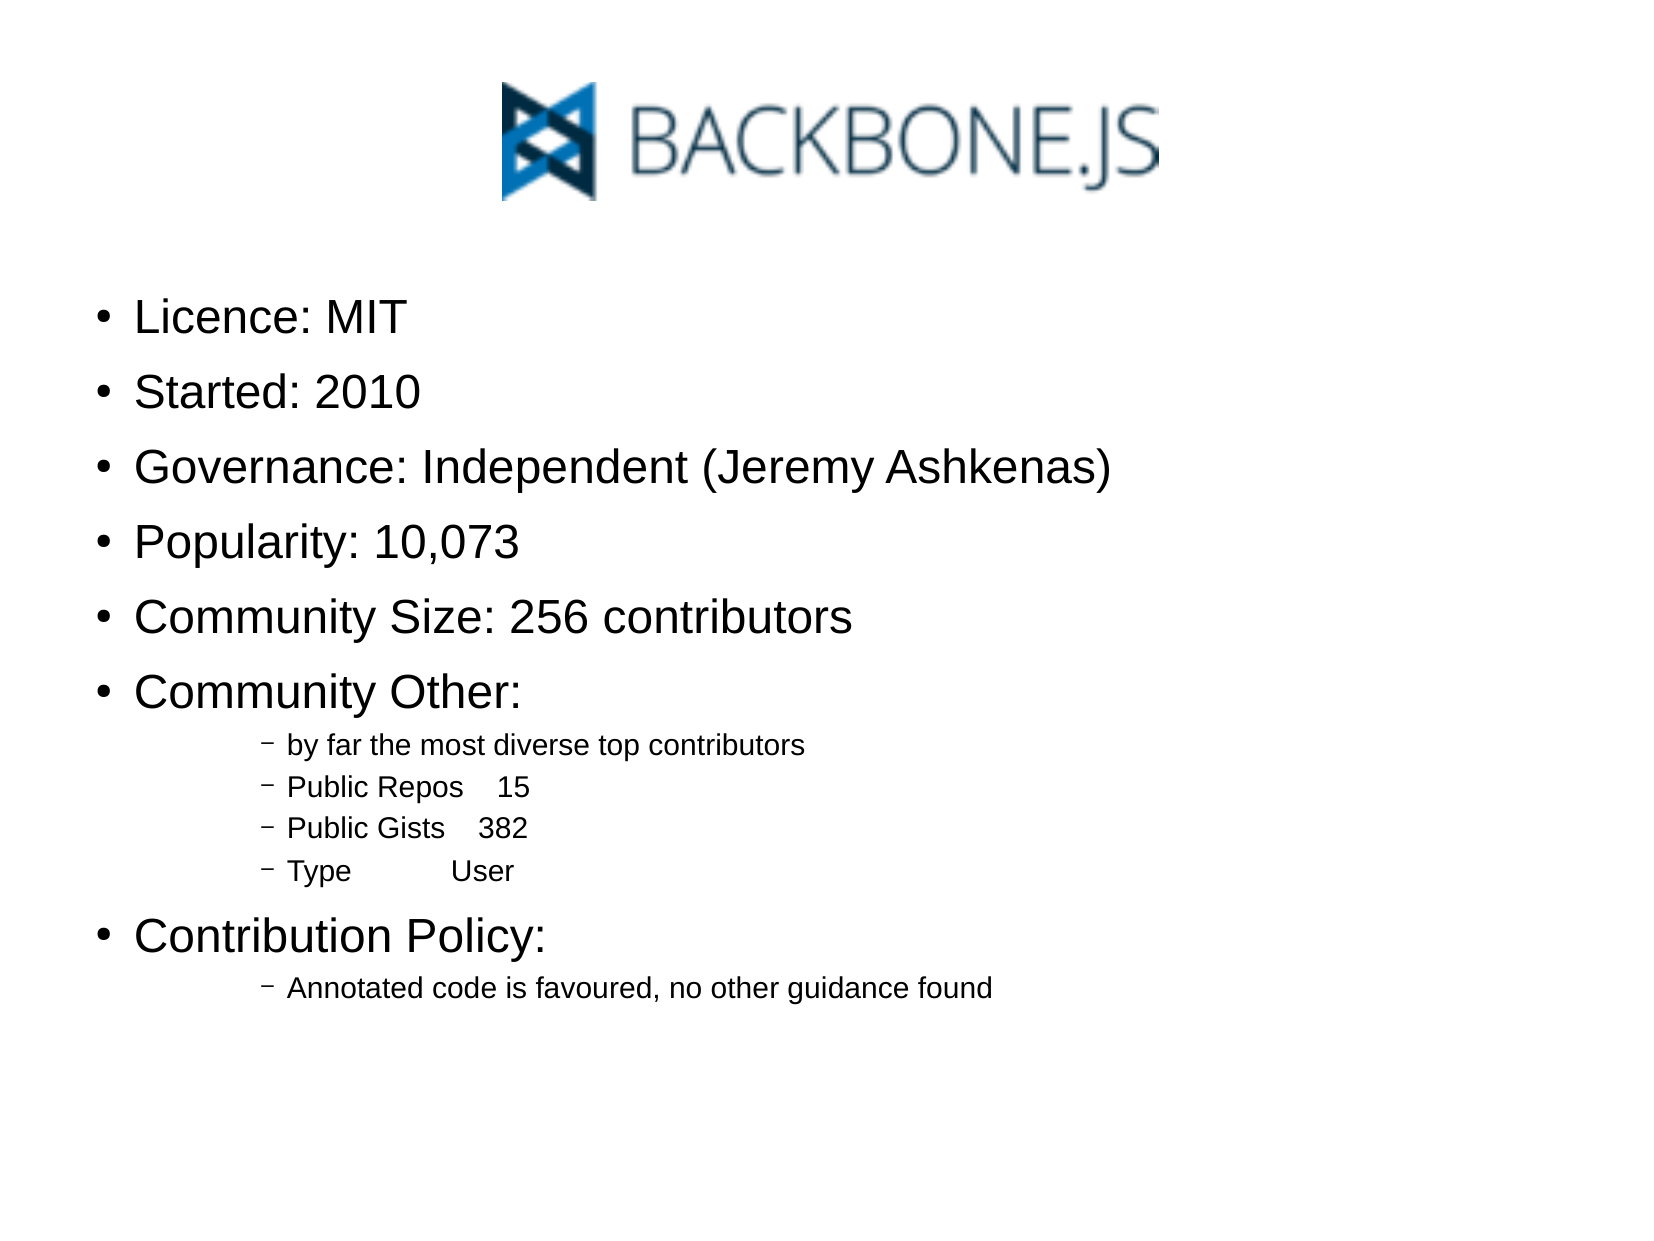

# Licence: MIT
Started: 2010
Governance: Independent (Jeremy Ashkenas)
Popularity: 10,073
Community Size: 256 contributors
Community Other:
by far the most diverse top contributors
Public Repos 15
Public Gists 382
Type User
Contribution Policy:
Annotated code is favoured, no other guidance found